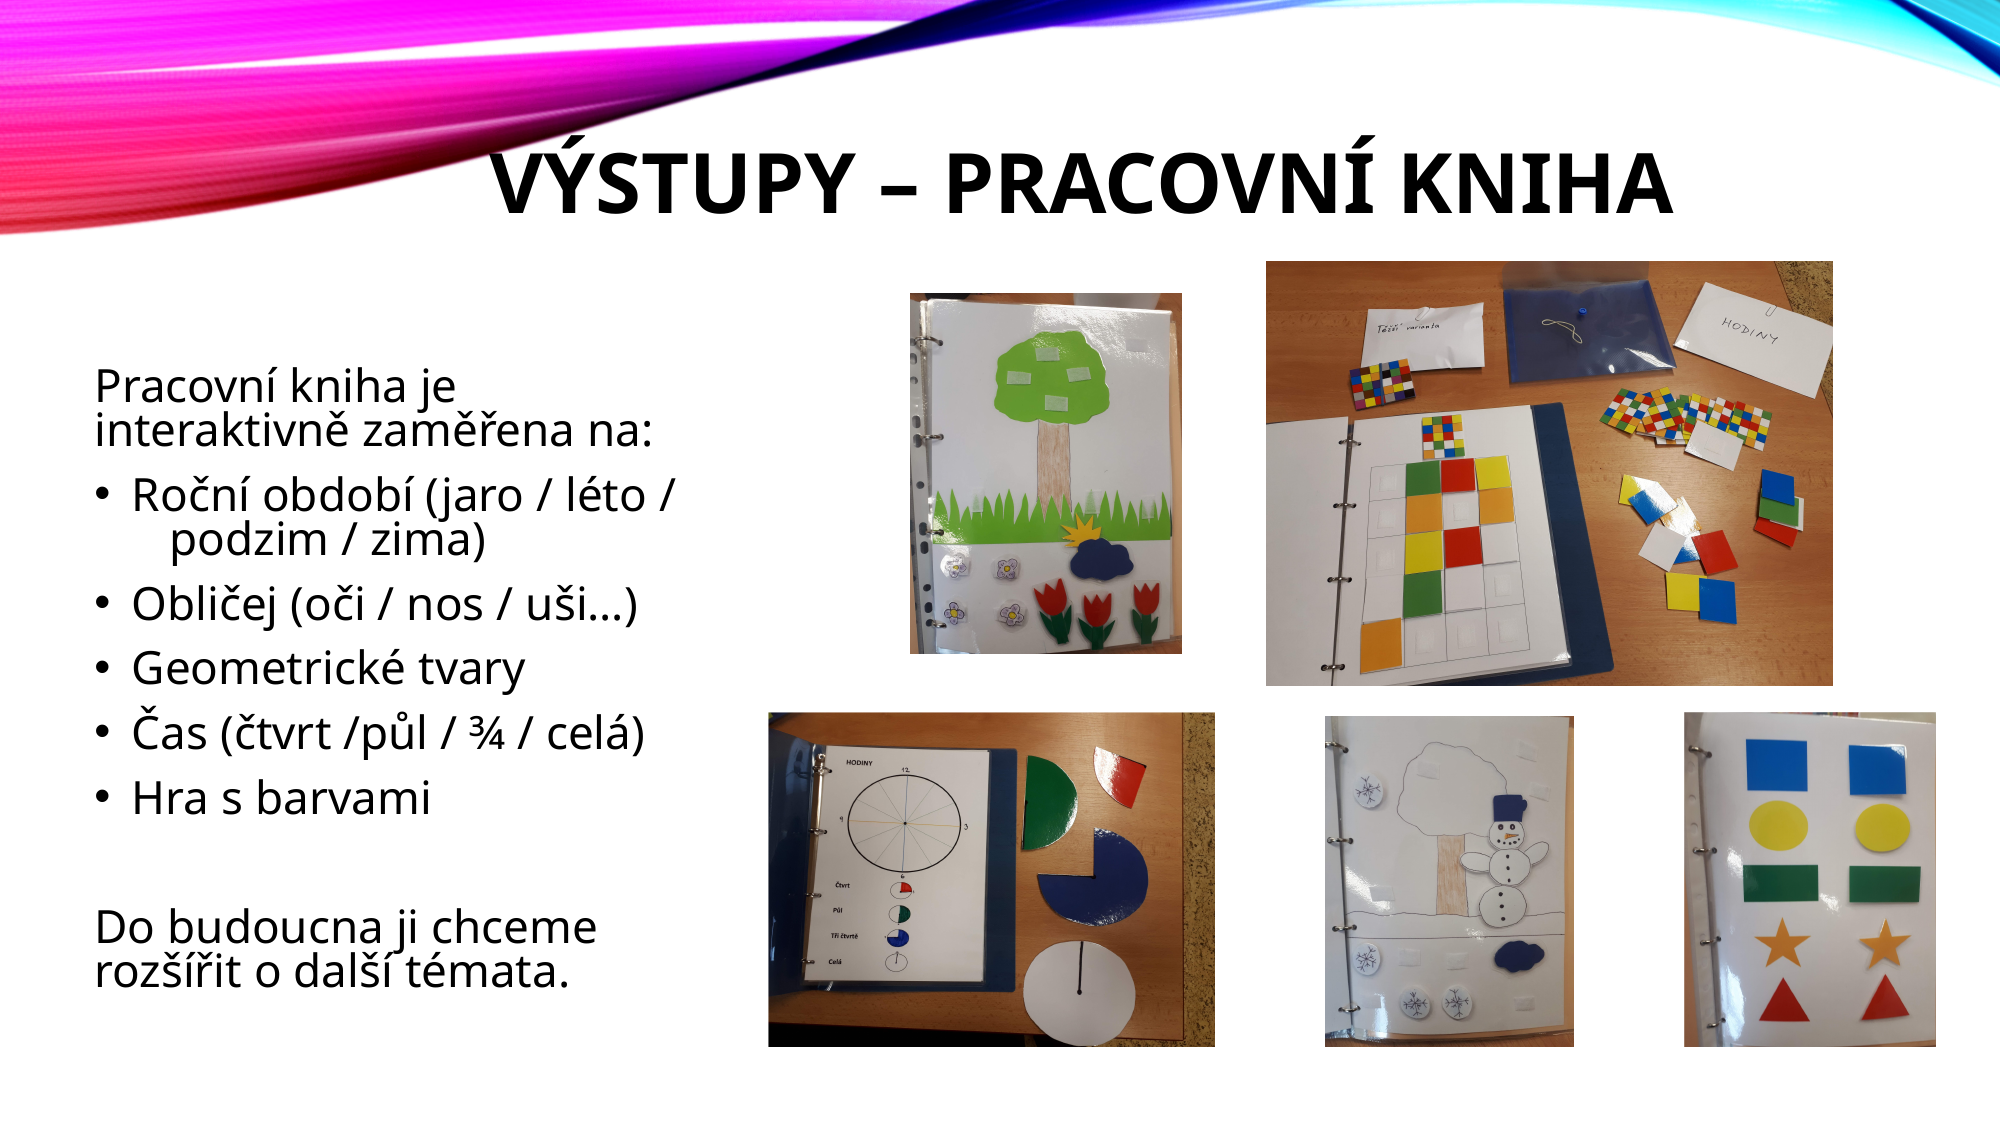

# Výstupy – pracovní kniha
Pracovní kniha je interaktivně zaměřena na:
Roční období (jaro / léto / podzim / zima)
Obličej (oči / nos / uši…)
Geometrické tvary
Čas (čtvrt /půl / ¾ / celá)
Hra s barvami
Do budoucna ji chceme rozšířit o další témata.